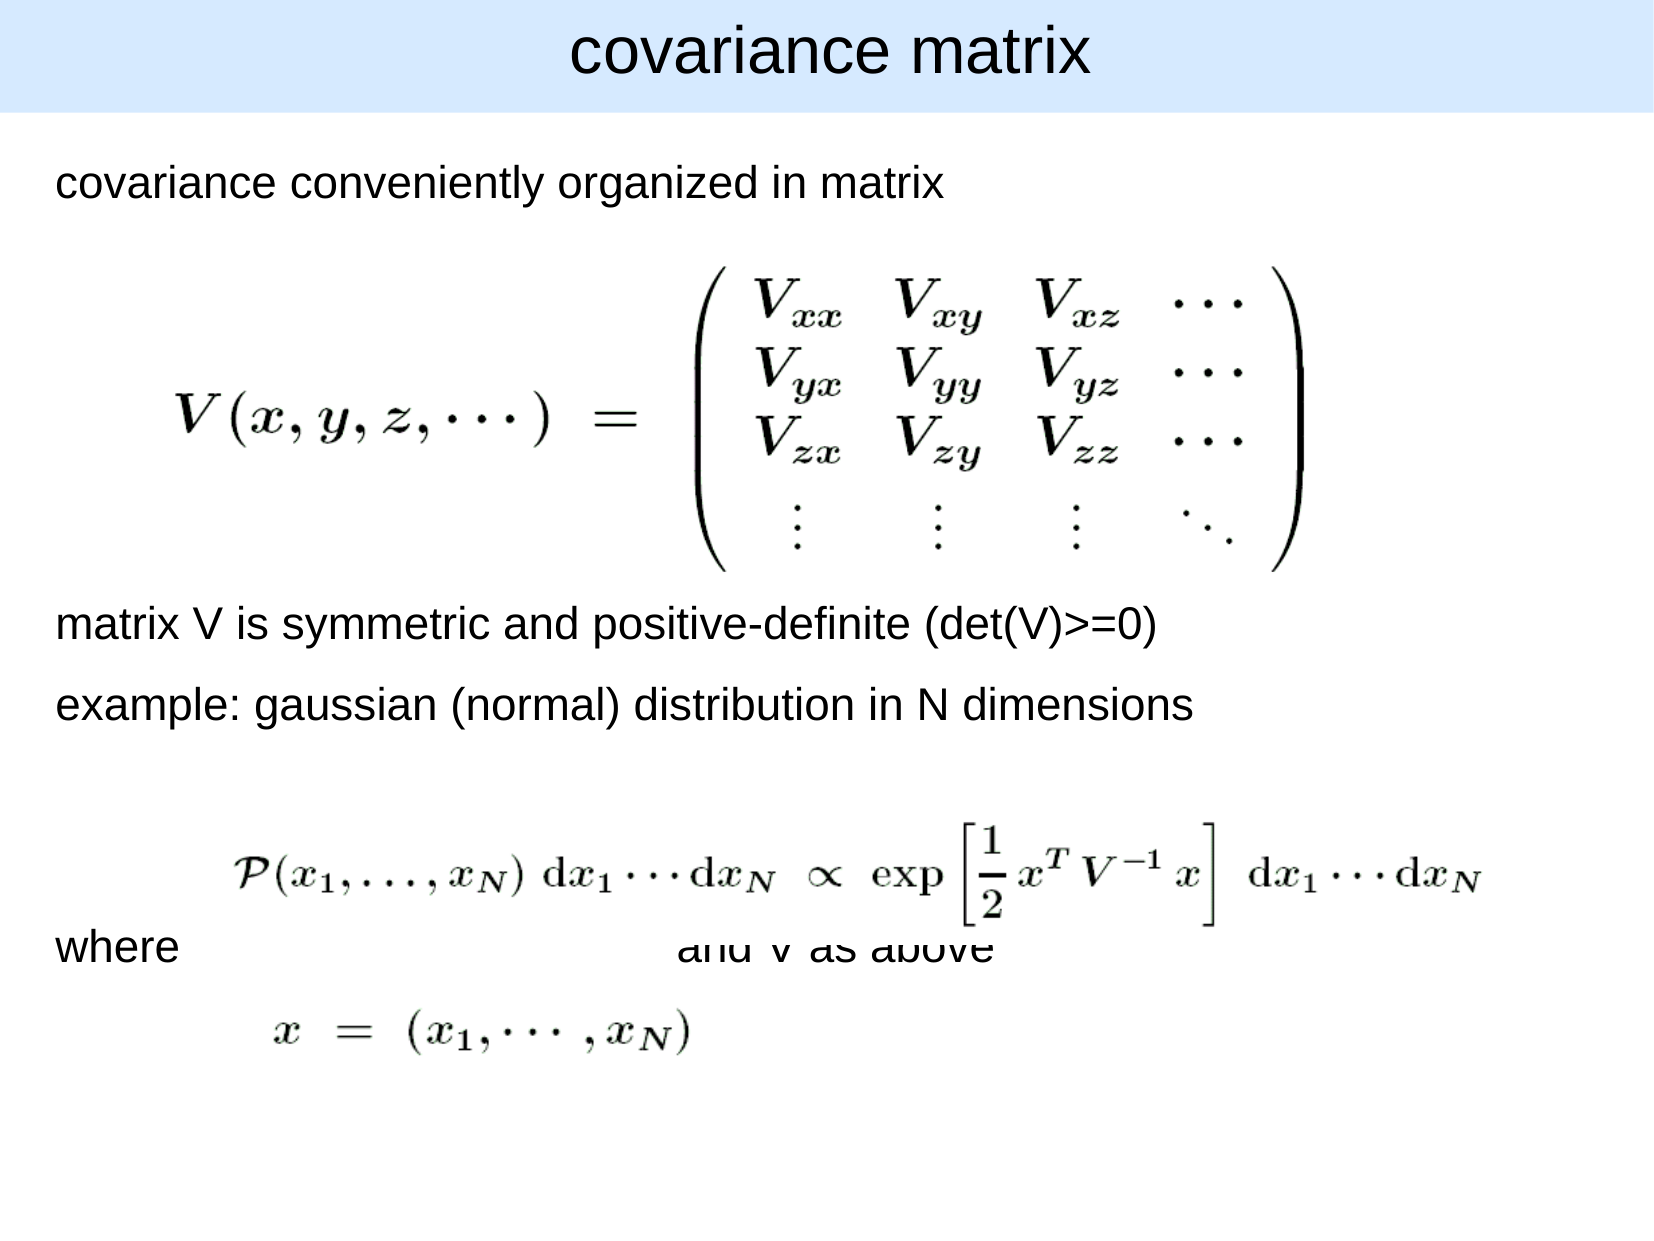

# covariance matrix
covariance conveniently organized in matrix
matrix V is symmetric and positive-definite (det(V)>=0)
example: gaussian (normal) distribution in N dimensions
where and V as above